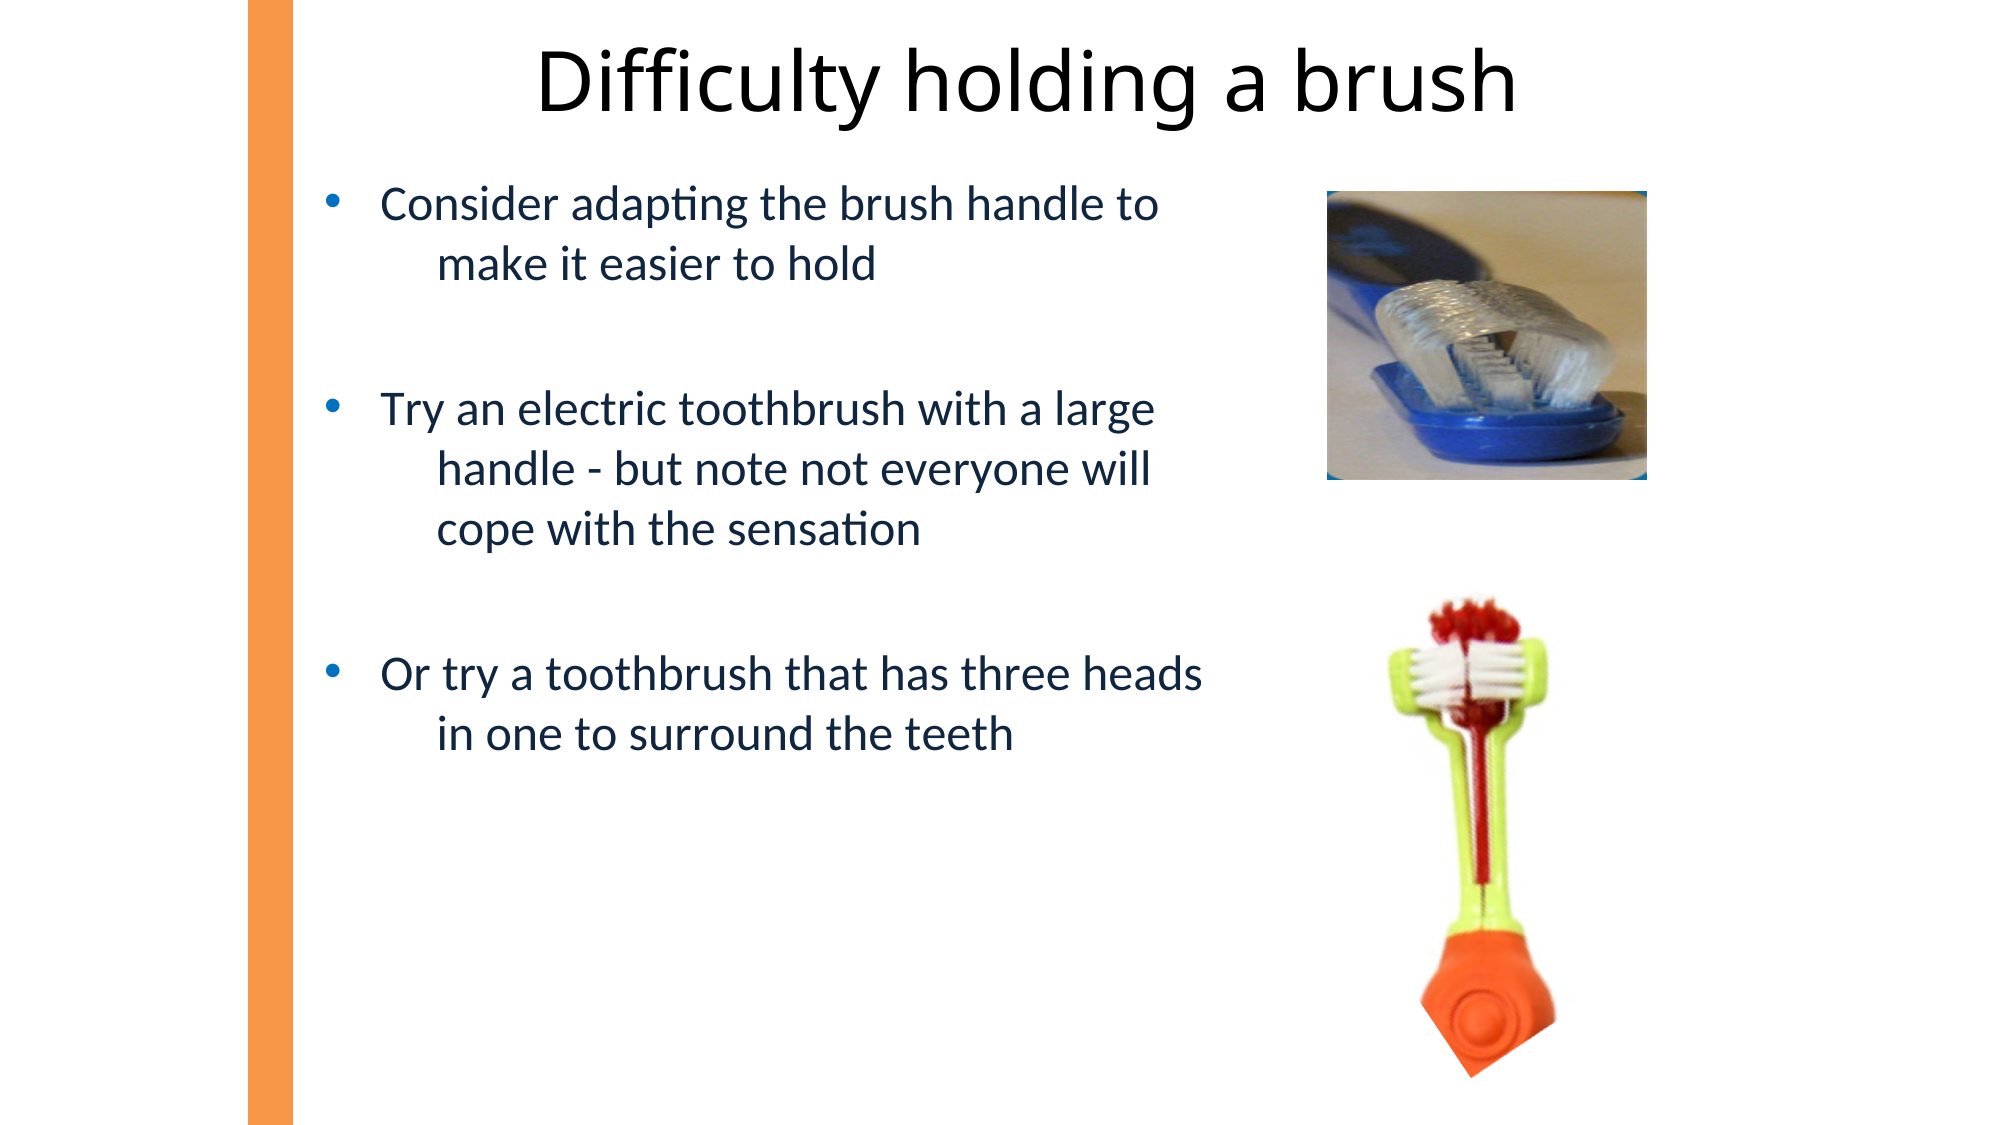

# Difficulty holding a brush
Consider adapting the brush handle to make it easier to hold
Try an electric toothbrush with a large handle - but note not everyone will cope with the sensation
Or try a toothbrush that has three heads in one to surround the teeth